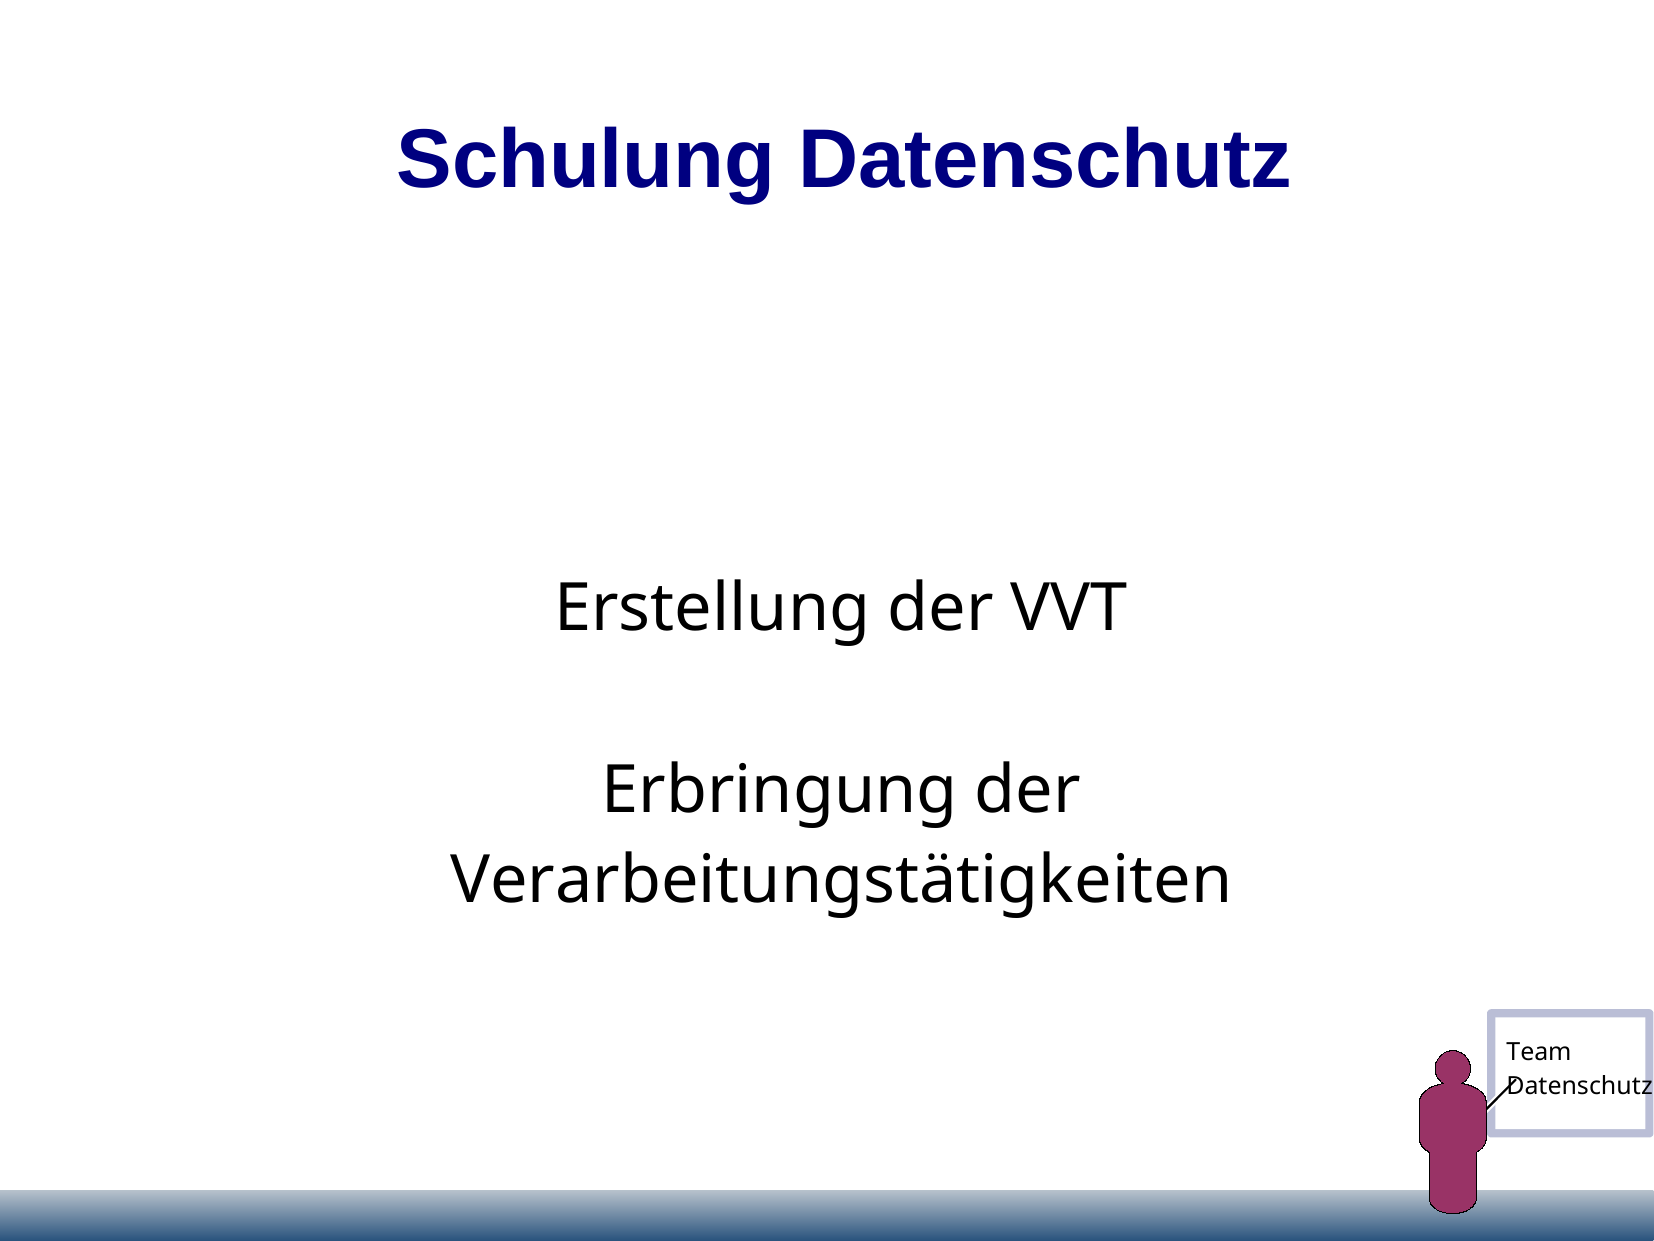

# Schulung Datenschutz
Erstellung der VVT
Erbringung der
Verarbeitungstätigkeiten
Team
Datenschutz